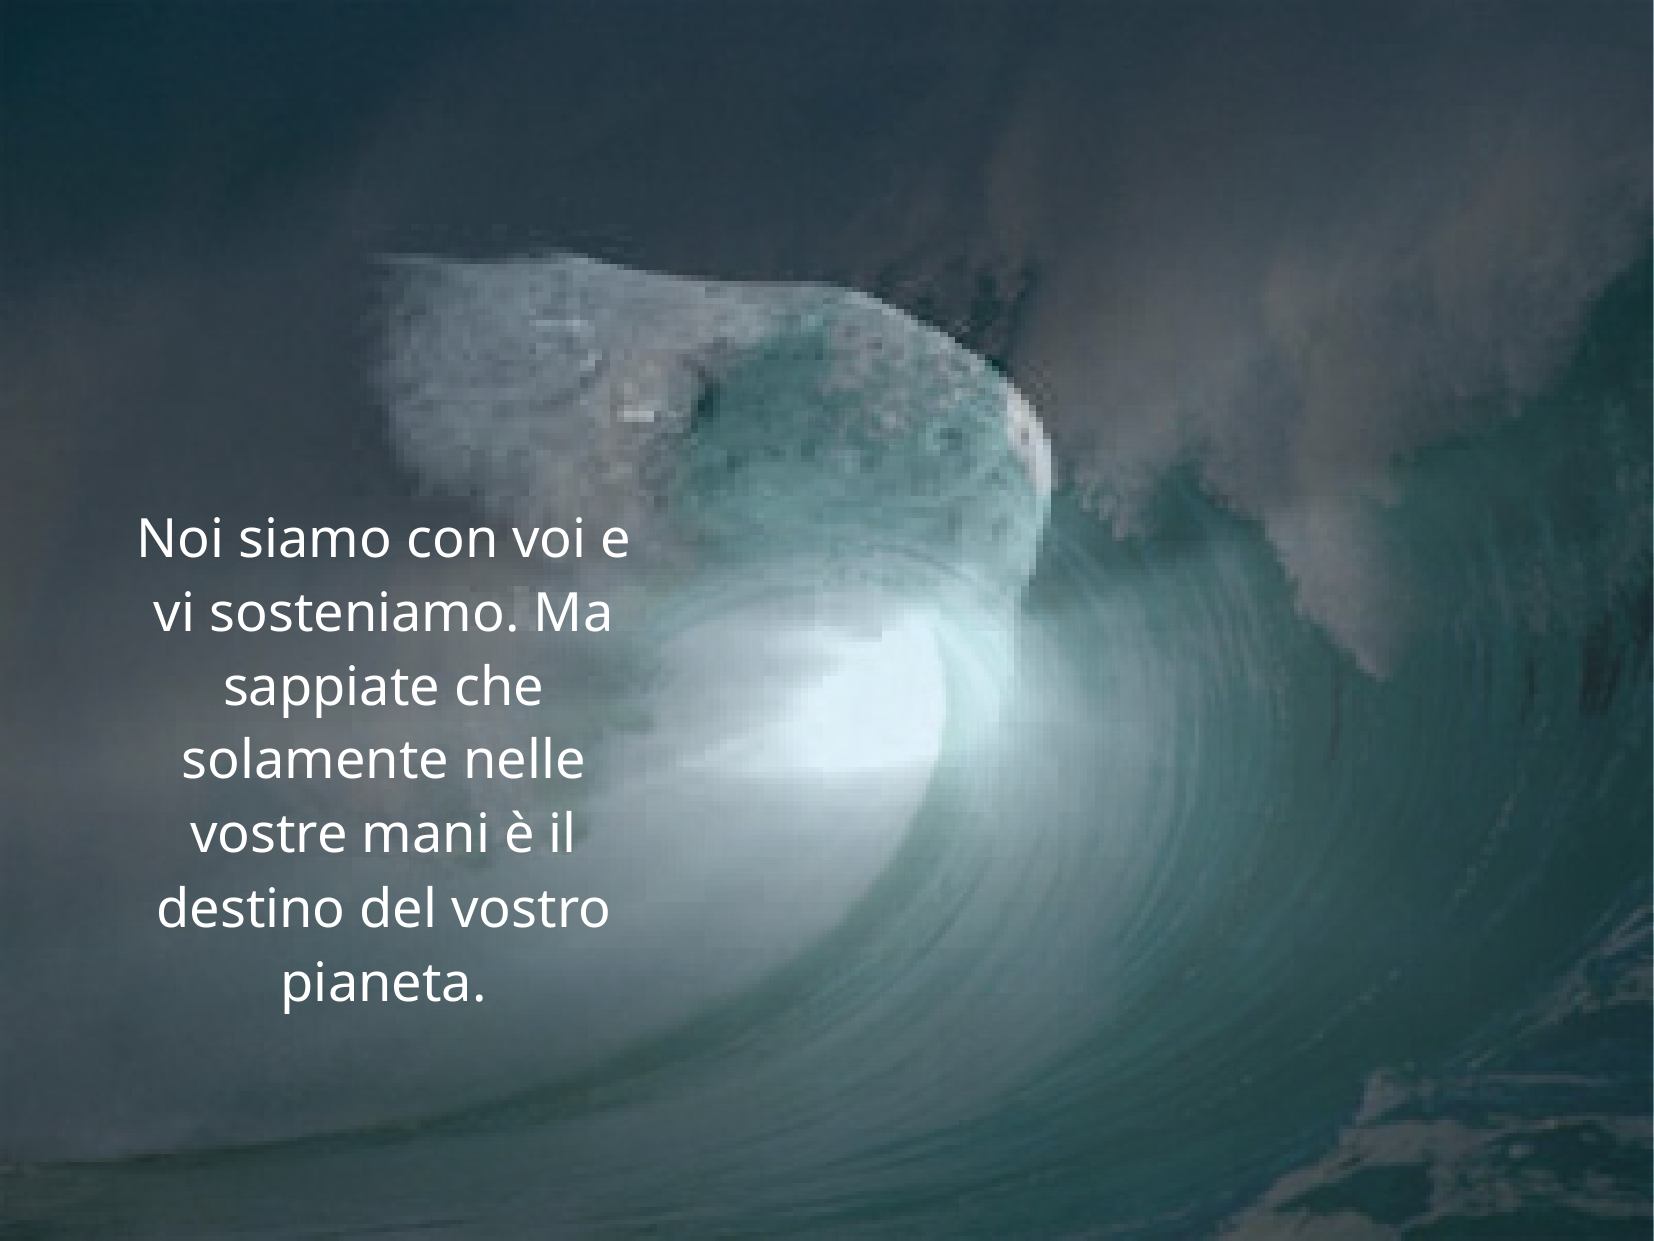

# Noi siamo con voi e vi sosteniamo. Ma sappiate che solamente nelle vostre mani è il destino del vostro pianeta.